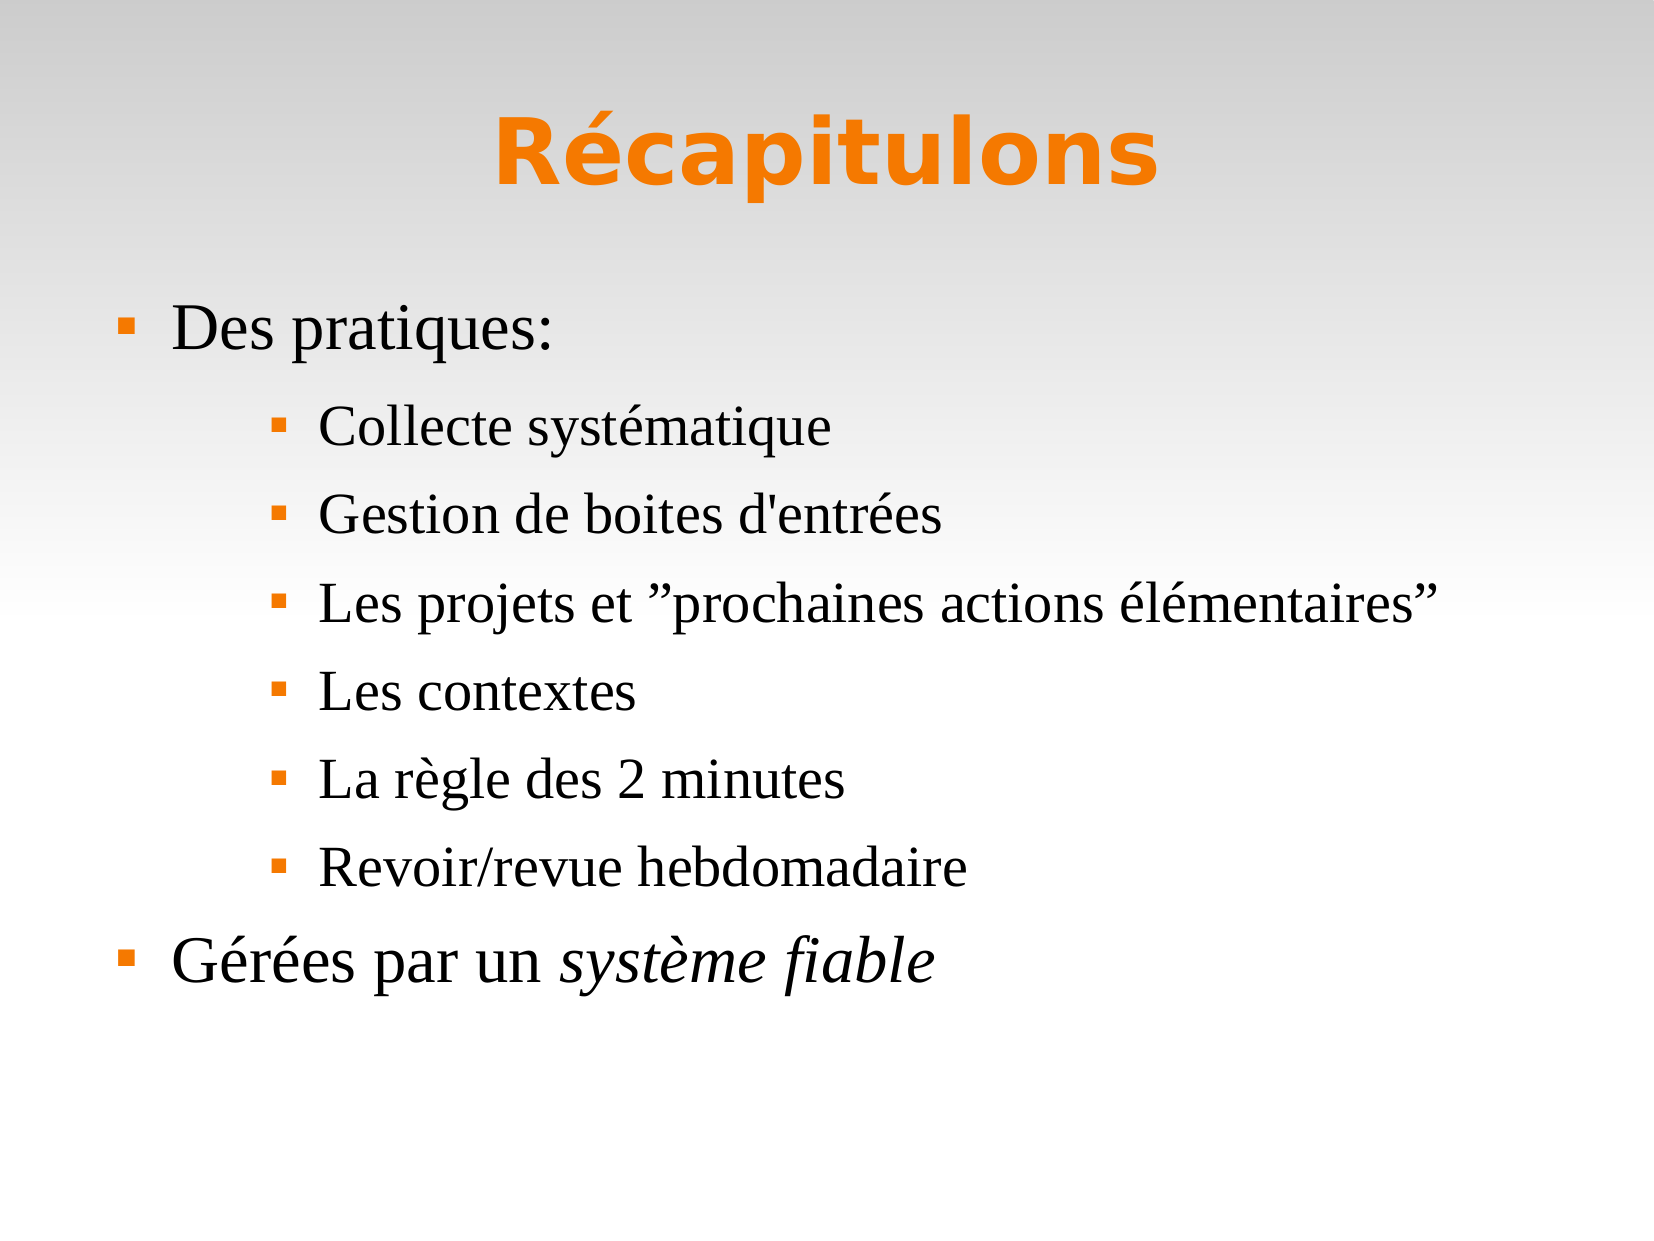

# Récapitulons
Des pratiques:
Collecte systématique
Gestion de boites d'entrées
Les projets et ”prochaines actions élémentaires”
Les contextes
La règle des 2 minutes
Revoir/revue hebdomadaire
Gérées par un système fiable